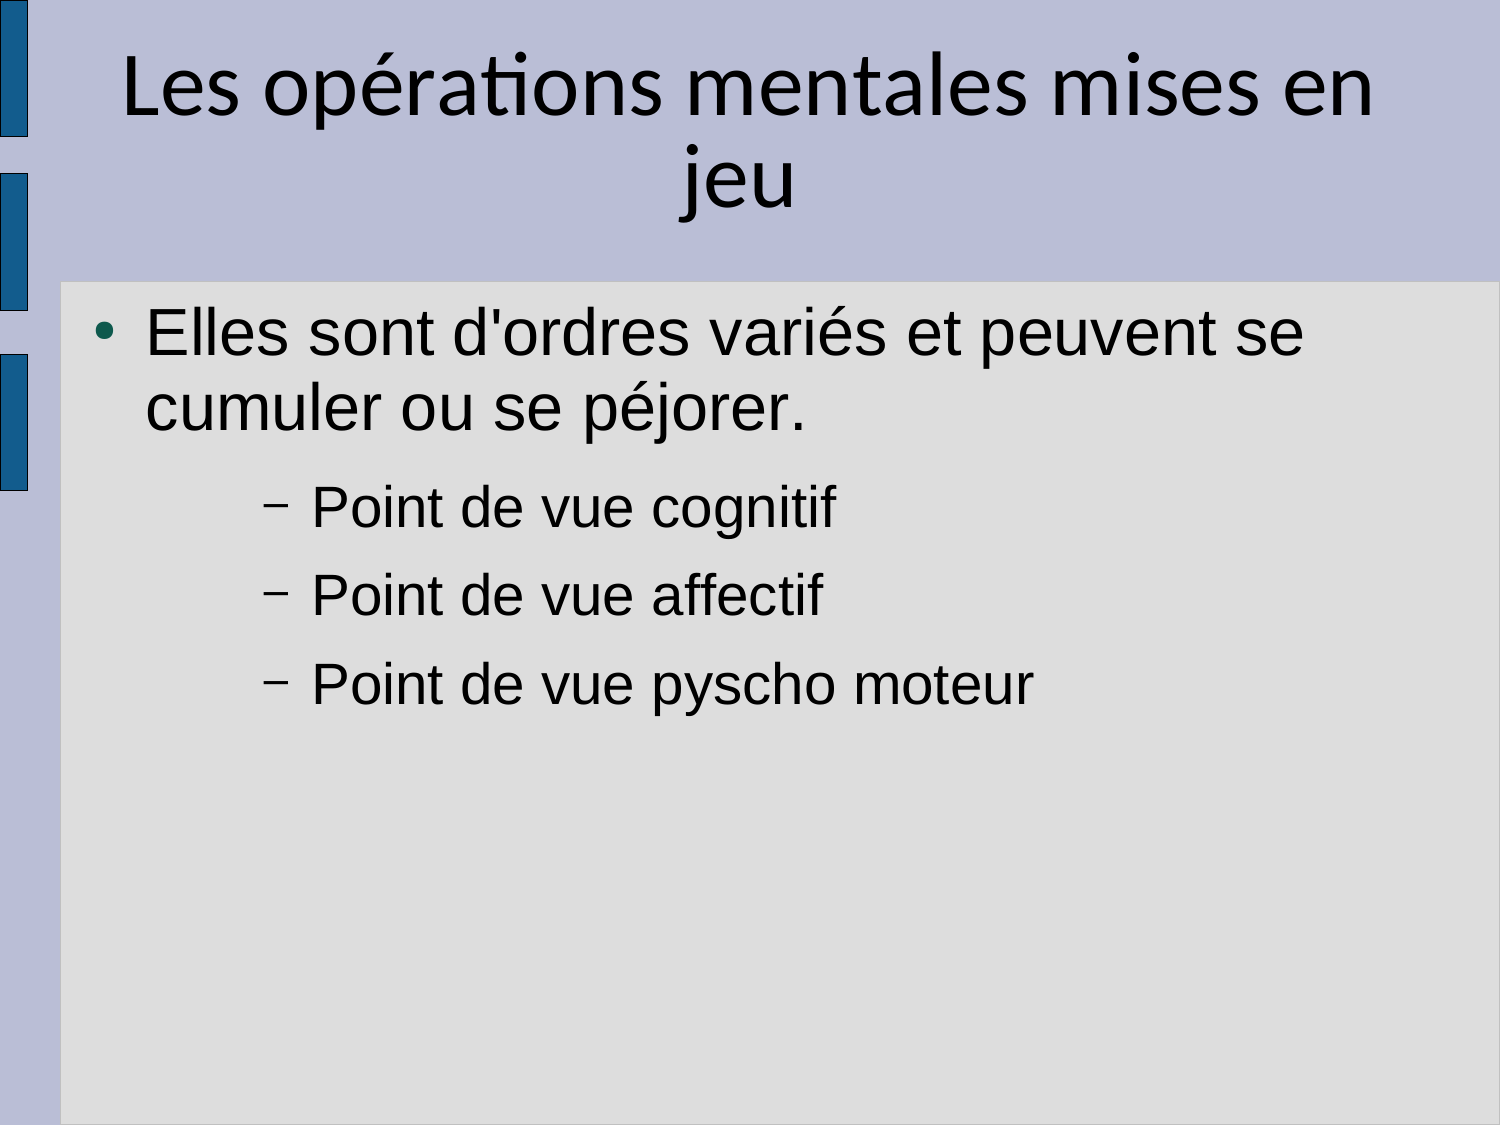

# Les opérations mentales mises en jeu
Elles sont d'ordres variés et peuvent se cumuler ou se péjorer.
Point de vue cognitif
Point de vue affectif
Point de vue pyscho moteur